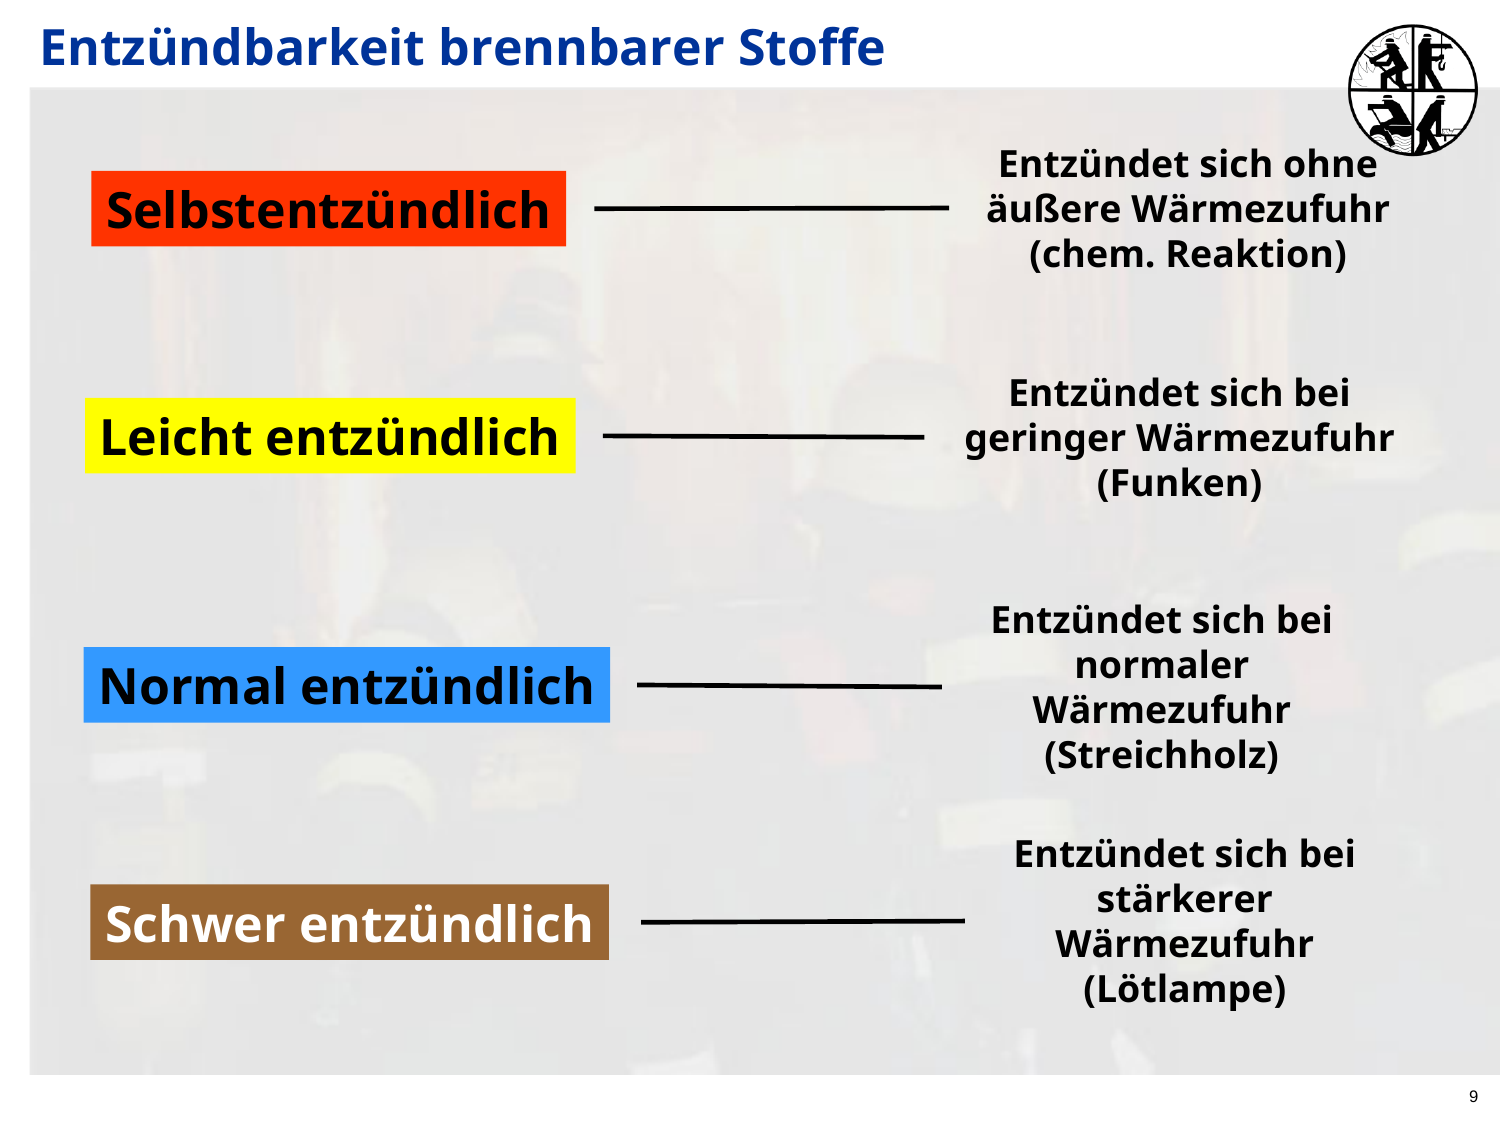

# Entzündbarkeit brennbarer Stoffe
Entzündet sich ohne
äußere Wärmezufuhr
(chem. Reaktion)
Selbstentzündlich
Entzündet sich bei
geringer Wärmezufuhr
(Funken)
Leicht entzündlich
Entzündet sich bei
normaler Wärmezufuhr
(Streichholz)
Normal entzündlich
Entzündet sich bei
stärkerer Wärmezufuhr
(Lötlampe)
Schwer entzündlich